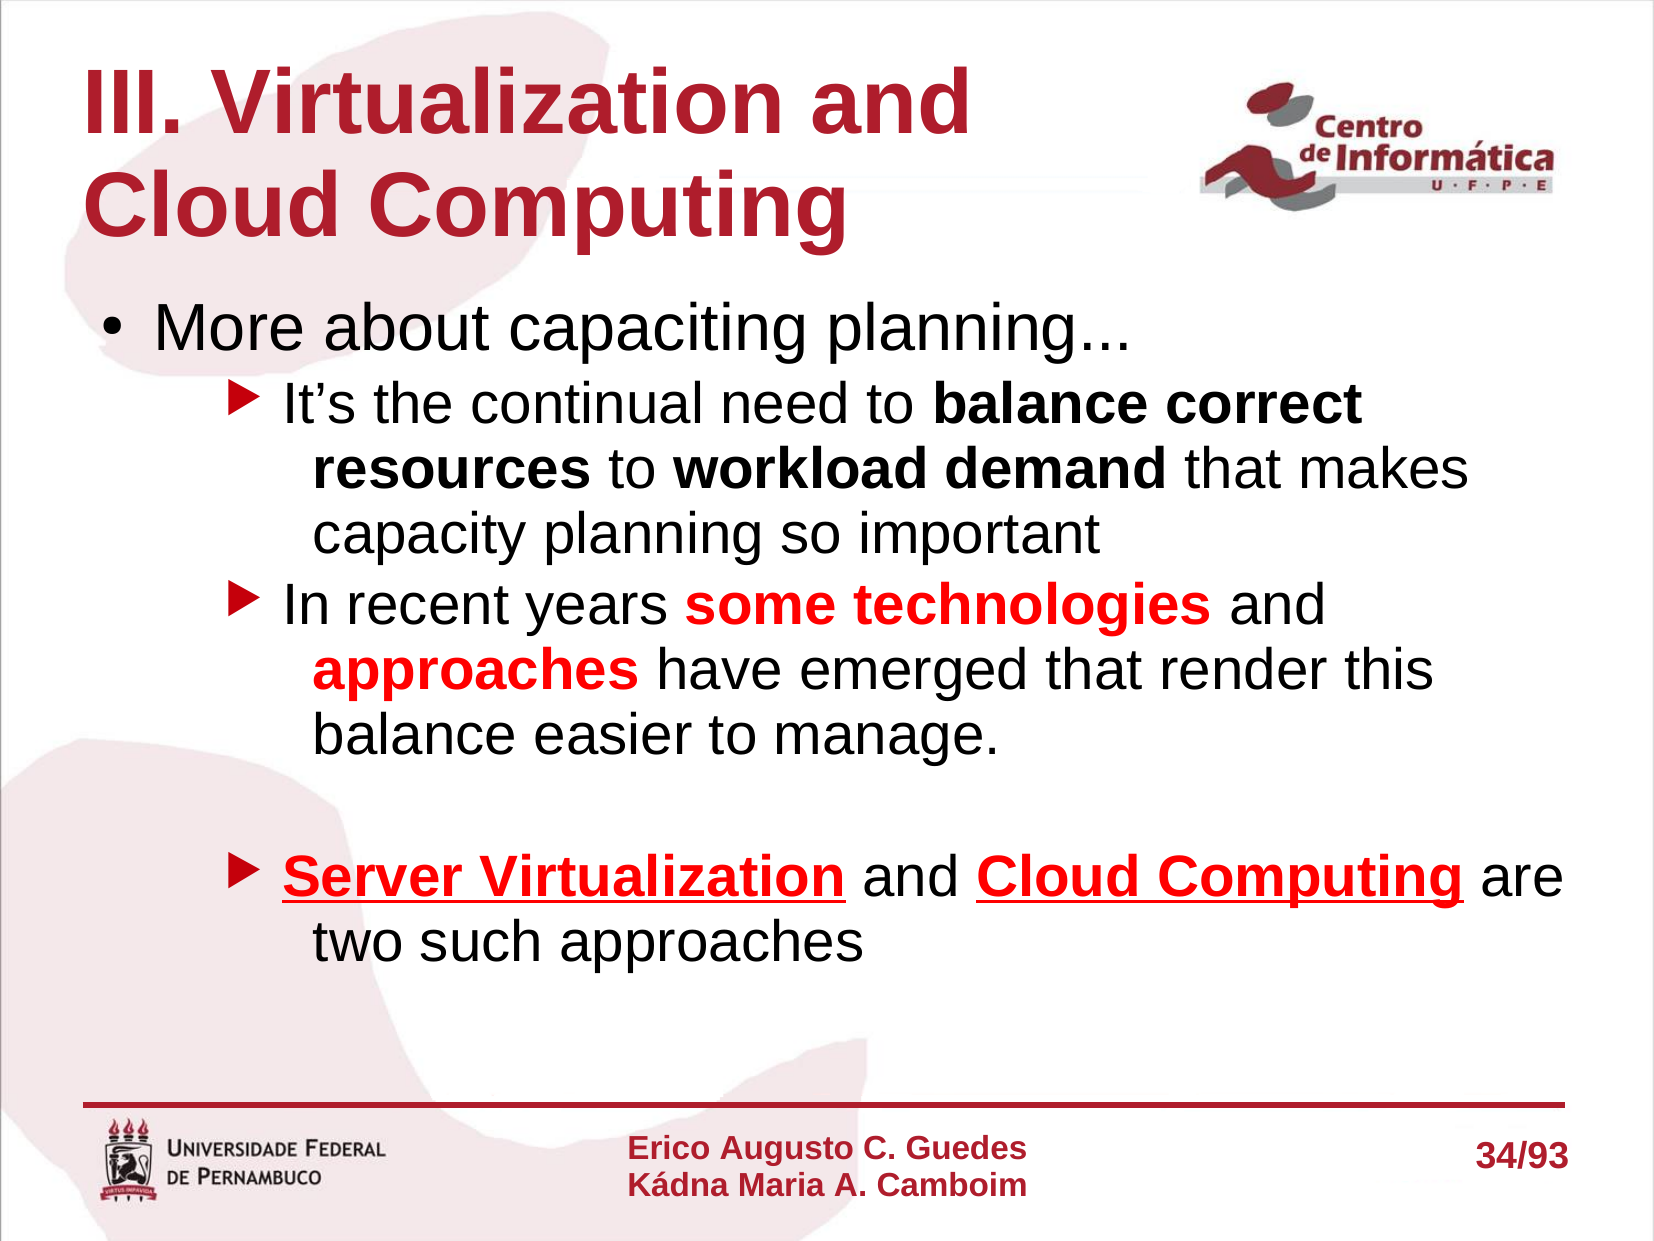

# III. Virtualization and Cloud Computing
More about capaciting planning...
 It’s the continual need to balance correct resources to workload demand that makes capacity planning so important
 In recent years some technologies and approaches have emerged that render this balance easier to manage.
 Server Virtualization and Cloud Computing are two such approaches